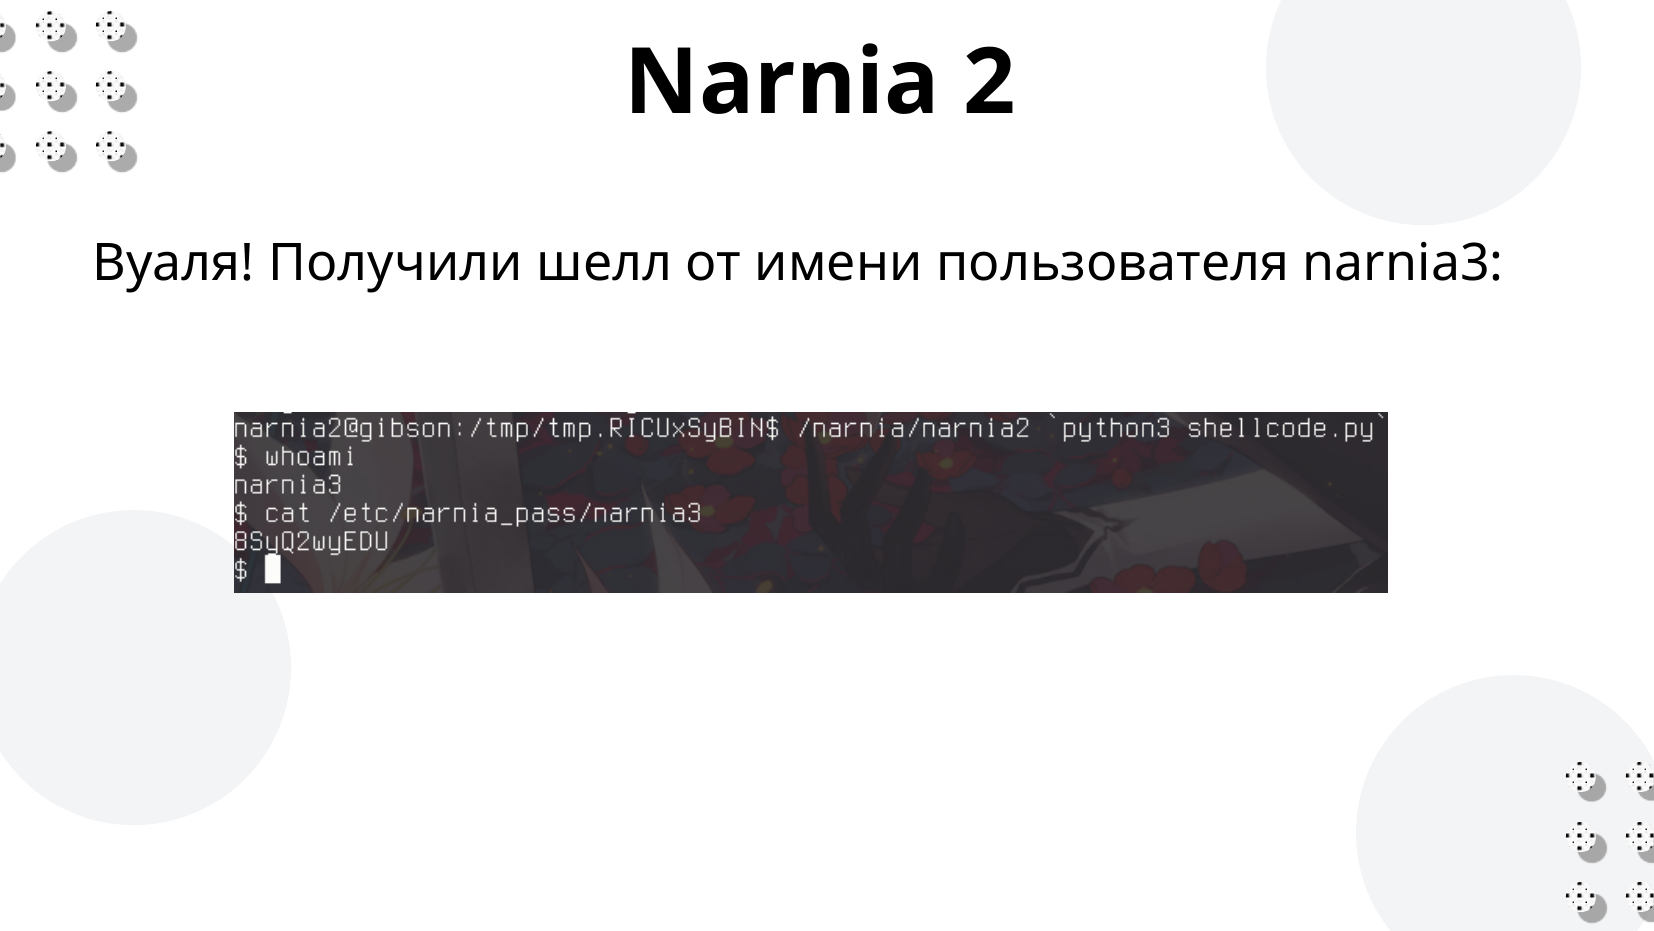

# Narnia 2
Вуаля! Получили шелл от имени пользователя narnia3: